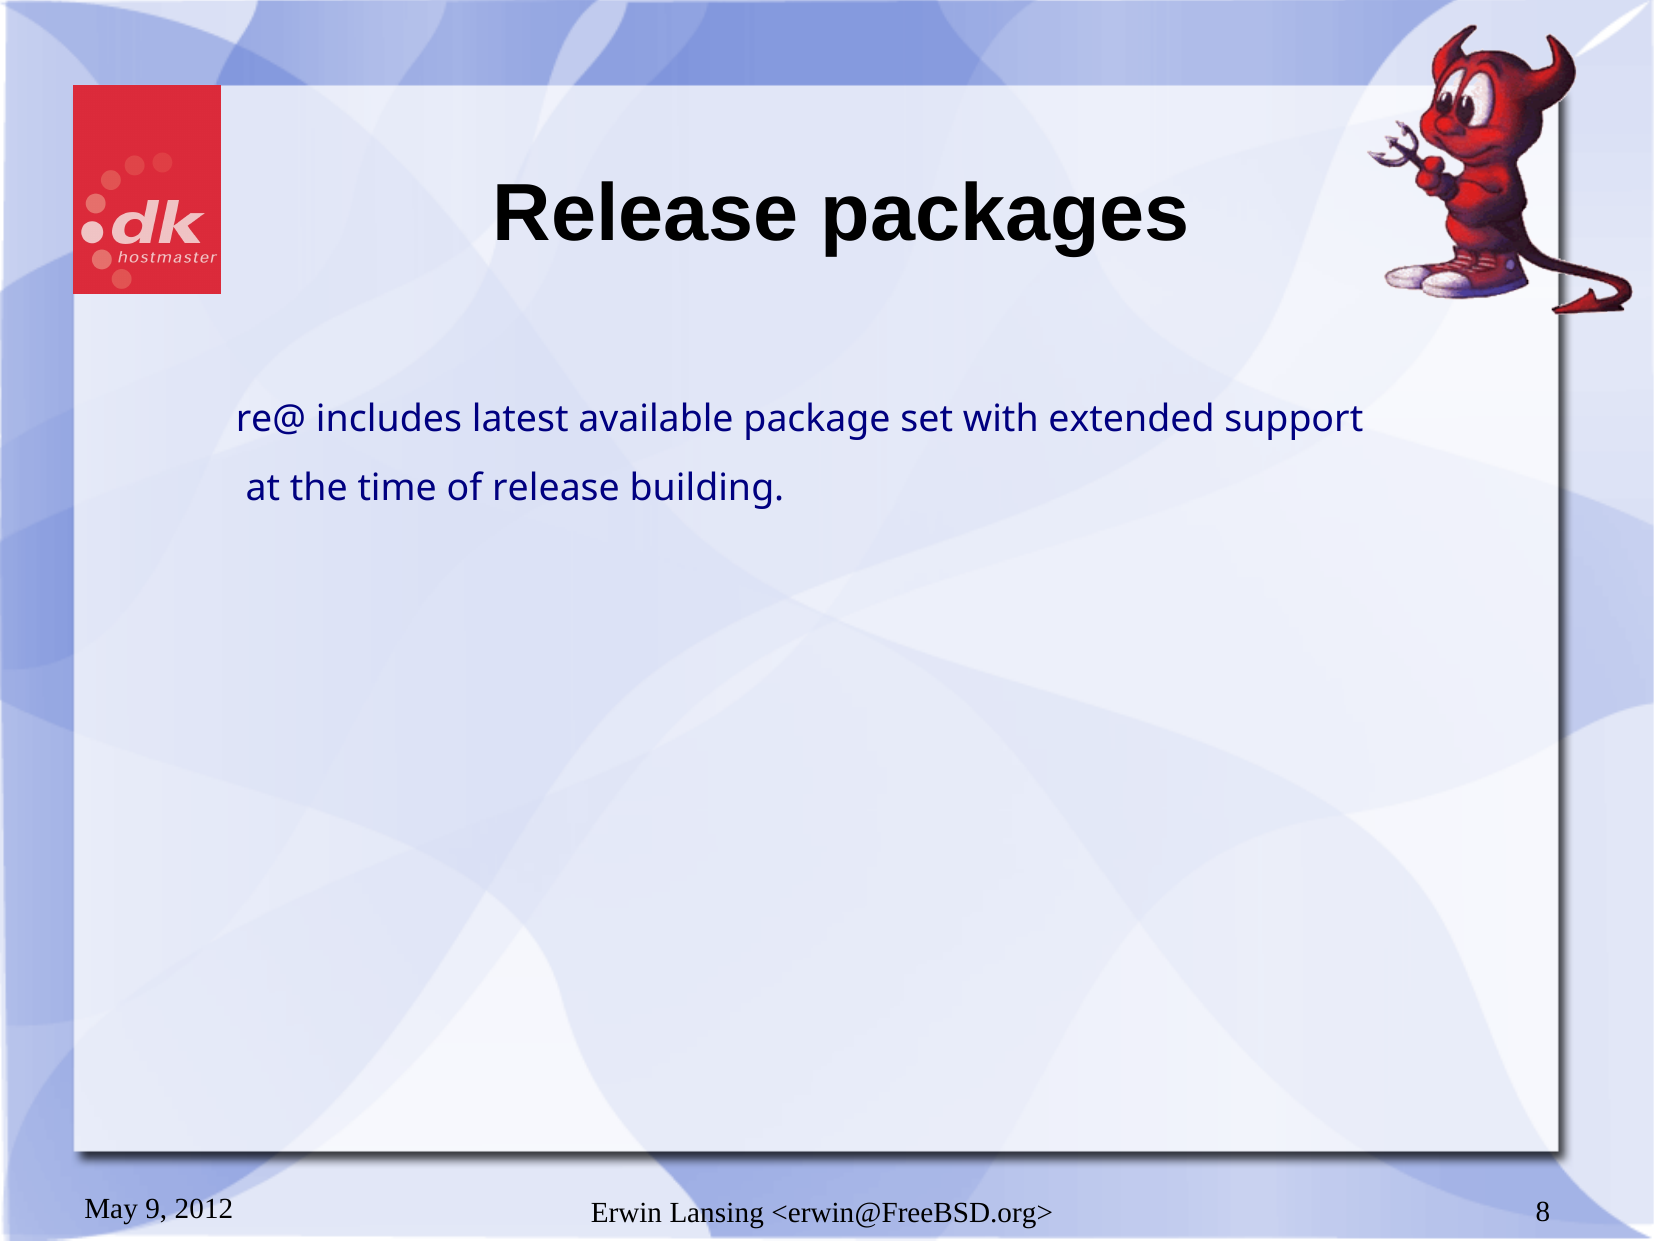

# Release packages
re@ includes latest available package set with extended support
 at the time of release building.
May 9, 2012
8
Erwin Lansing <erwin@FreeBSD.org>